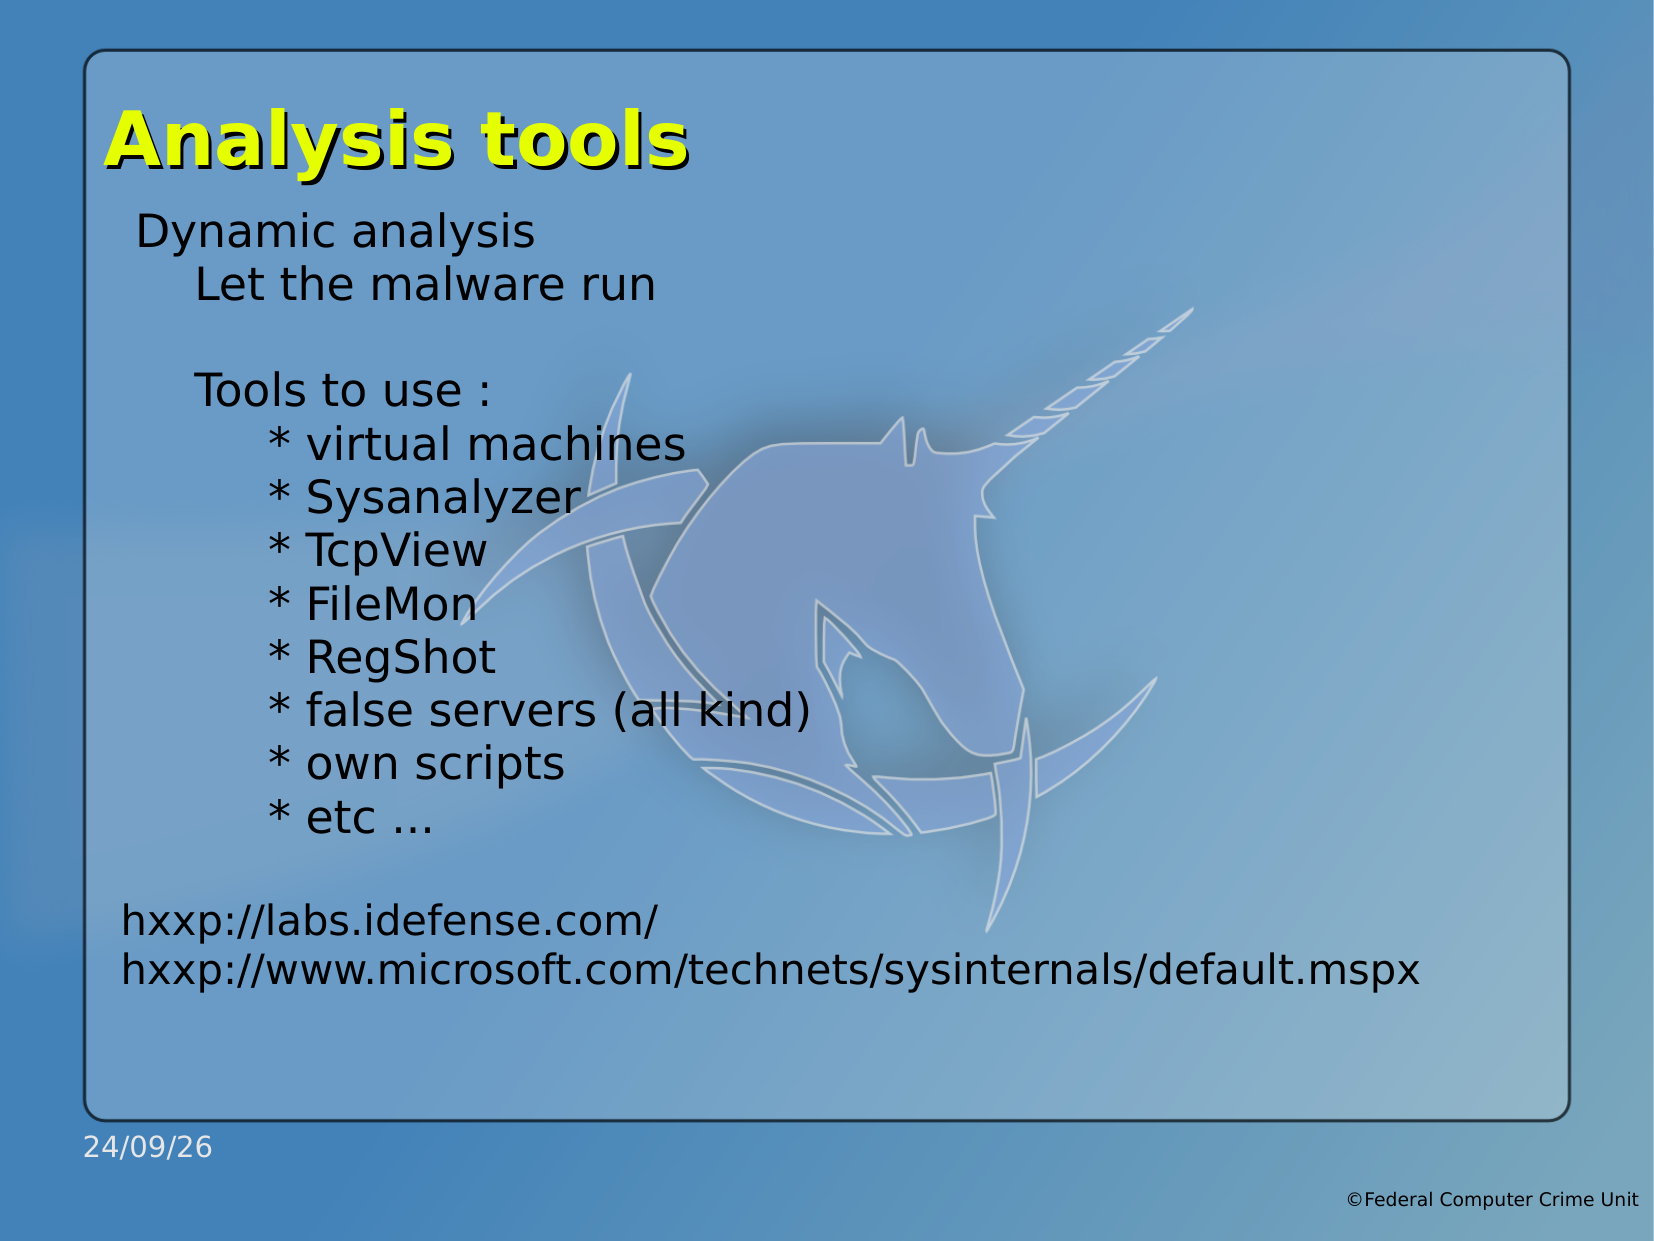

Analysis tools
 Dynamic analysis
	Let the malware run
	Tools to use :
		* virtual machines
		* Sysanalyzer
		* TcpView
		* FileMon
		* RegShot
		* false servers (all kind)
		* own scripts
		* etc ...
hxxp://labs.idefense.com/
hxxp://www.microsoft.com/technets/sysinternals/default.mspx
©Federal Computer Crime Unit